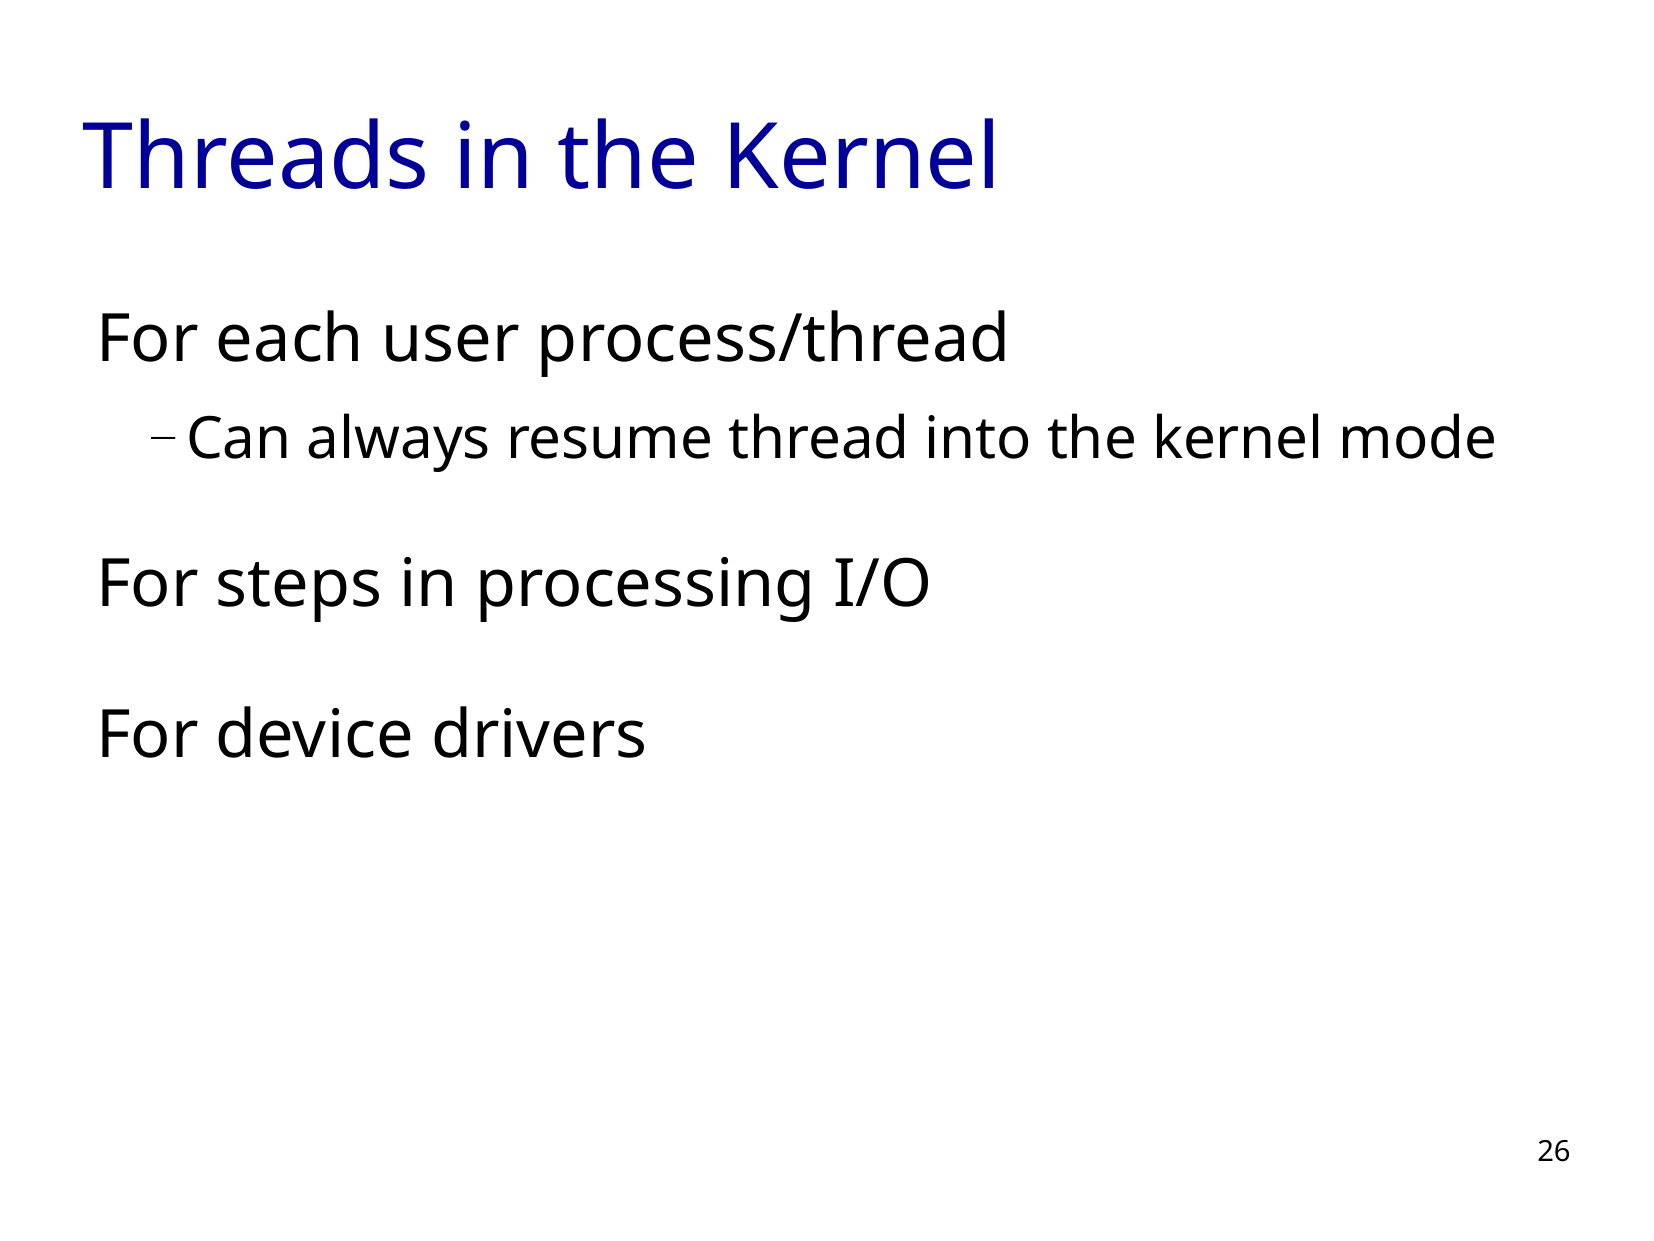

# Threads in the Kernel
For each user process/thread
Can always resume thread into the kernel mode
For steps in processing I/O
For device drivers
26